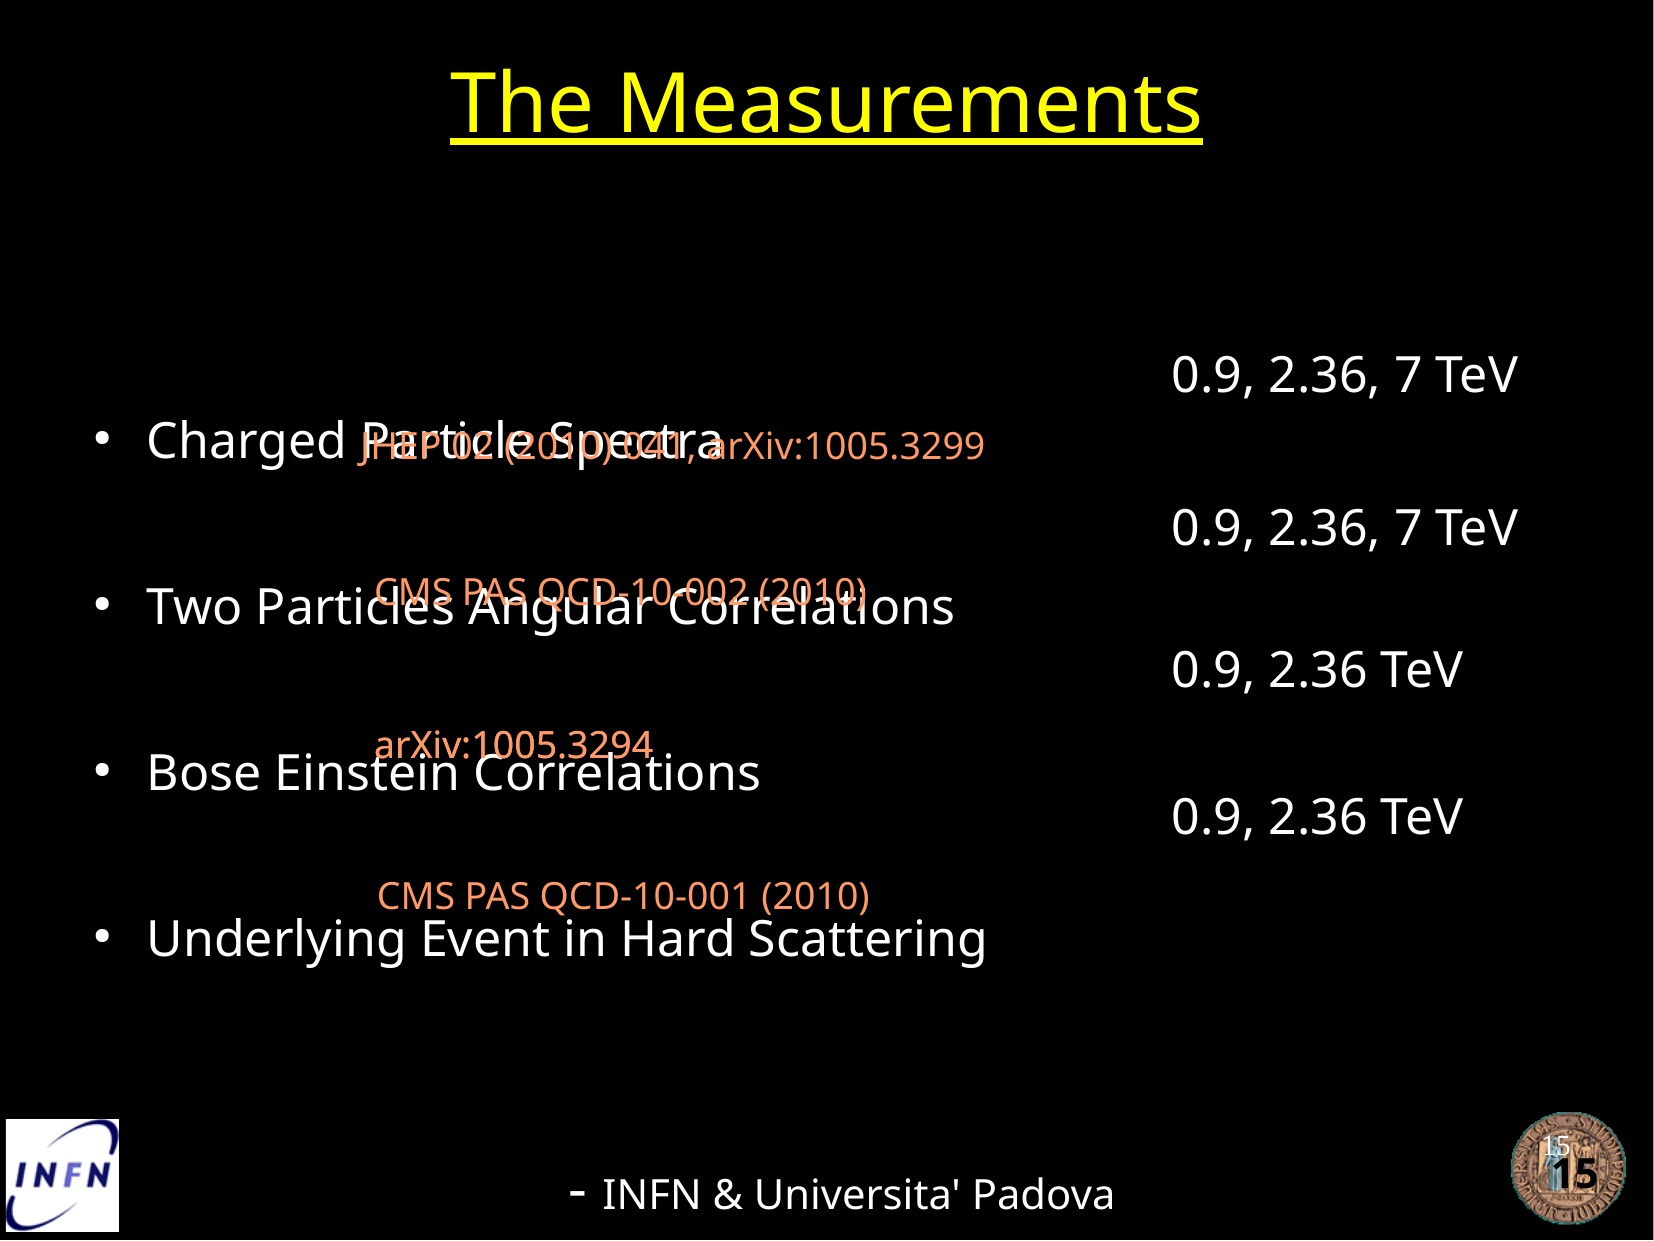

# The Measurements
0.9, 2.36, 7 TeV
Charged Particle Spectra
Two Particles Angular Correlations
Bose Einstein Correlations
Underlying Event in Hard Scattering
JHEP 02 (2010) 041, arXiv:1005.3299
0.9, 2.36, 7 TeV
CMS PAS QCD-10-002 (2010)
0.9, 2.36 TeV
arXiv:1005.3294
arXiv:1005.3294
0.9, 2.36 TeV
CMS PAS QCD-10-001 (2010)
15